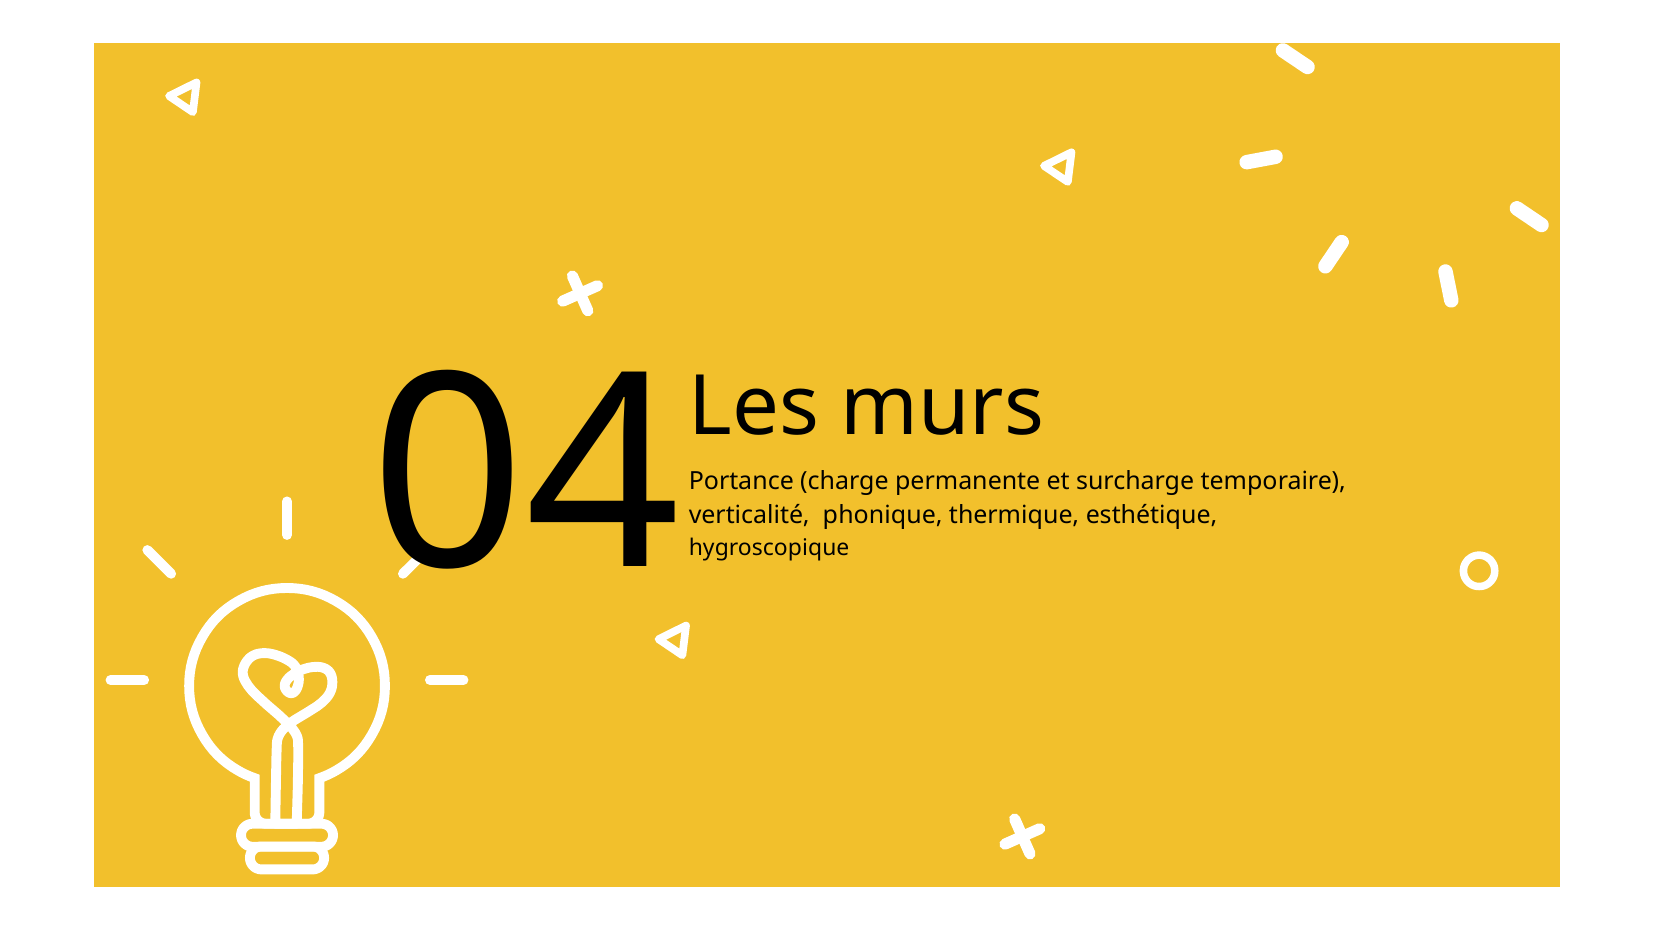

04
# Les murs
Portance (charge permanente et surcharge temporaire), verticalité, phonique, thermique, esthétique, hygroscopique